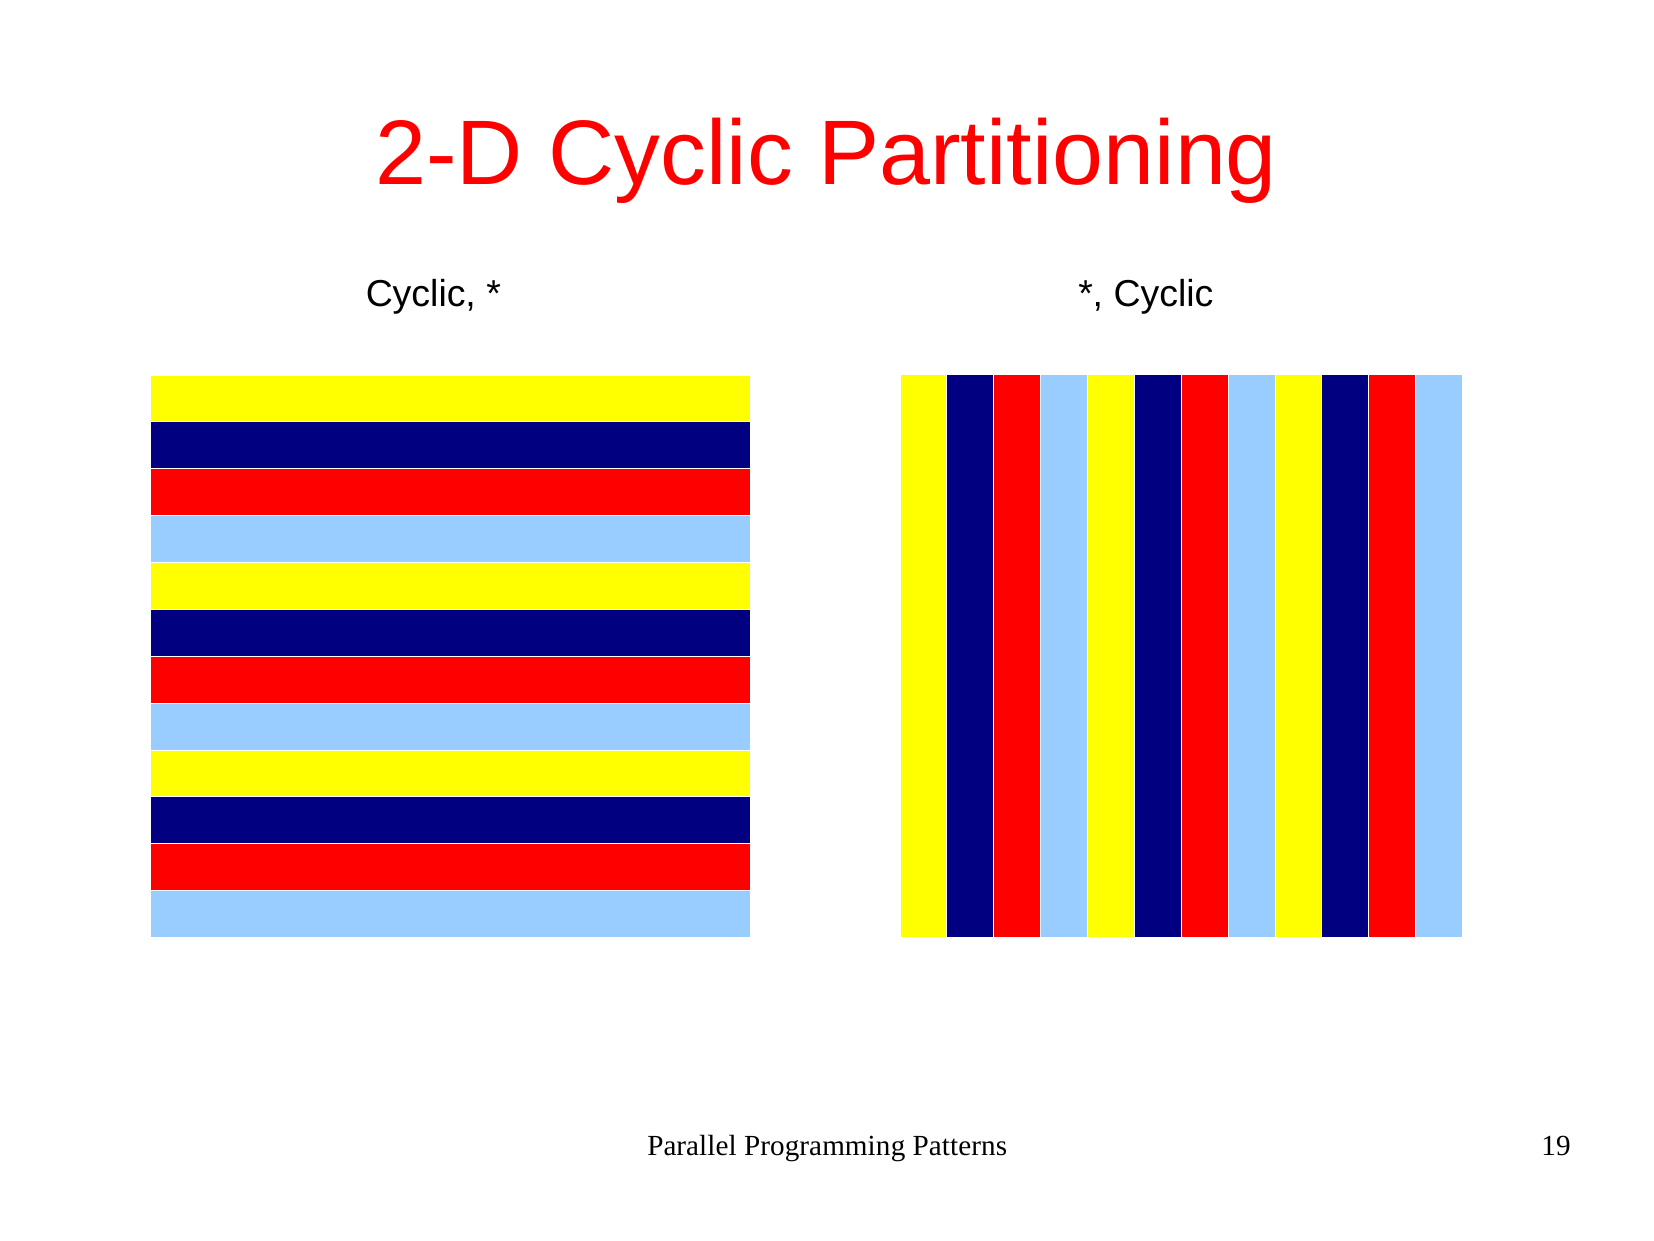

# 2-D Cyclic Partitioning
Cyclic, *
*, Cyclic
Parallel Programming Patterns
19